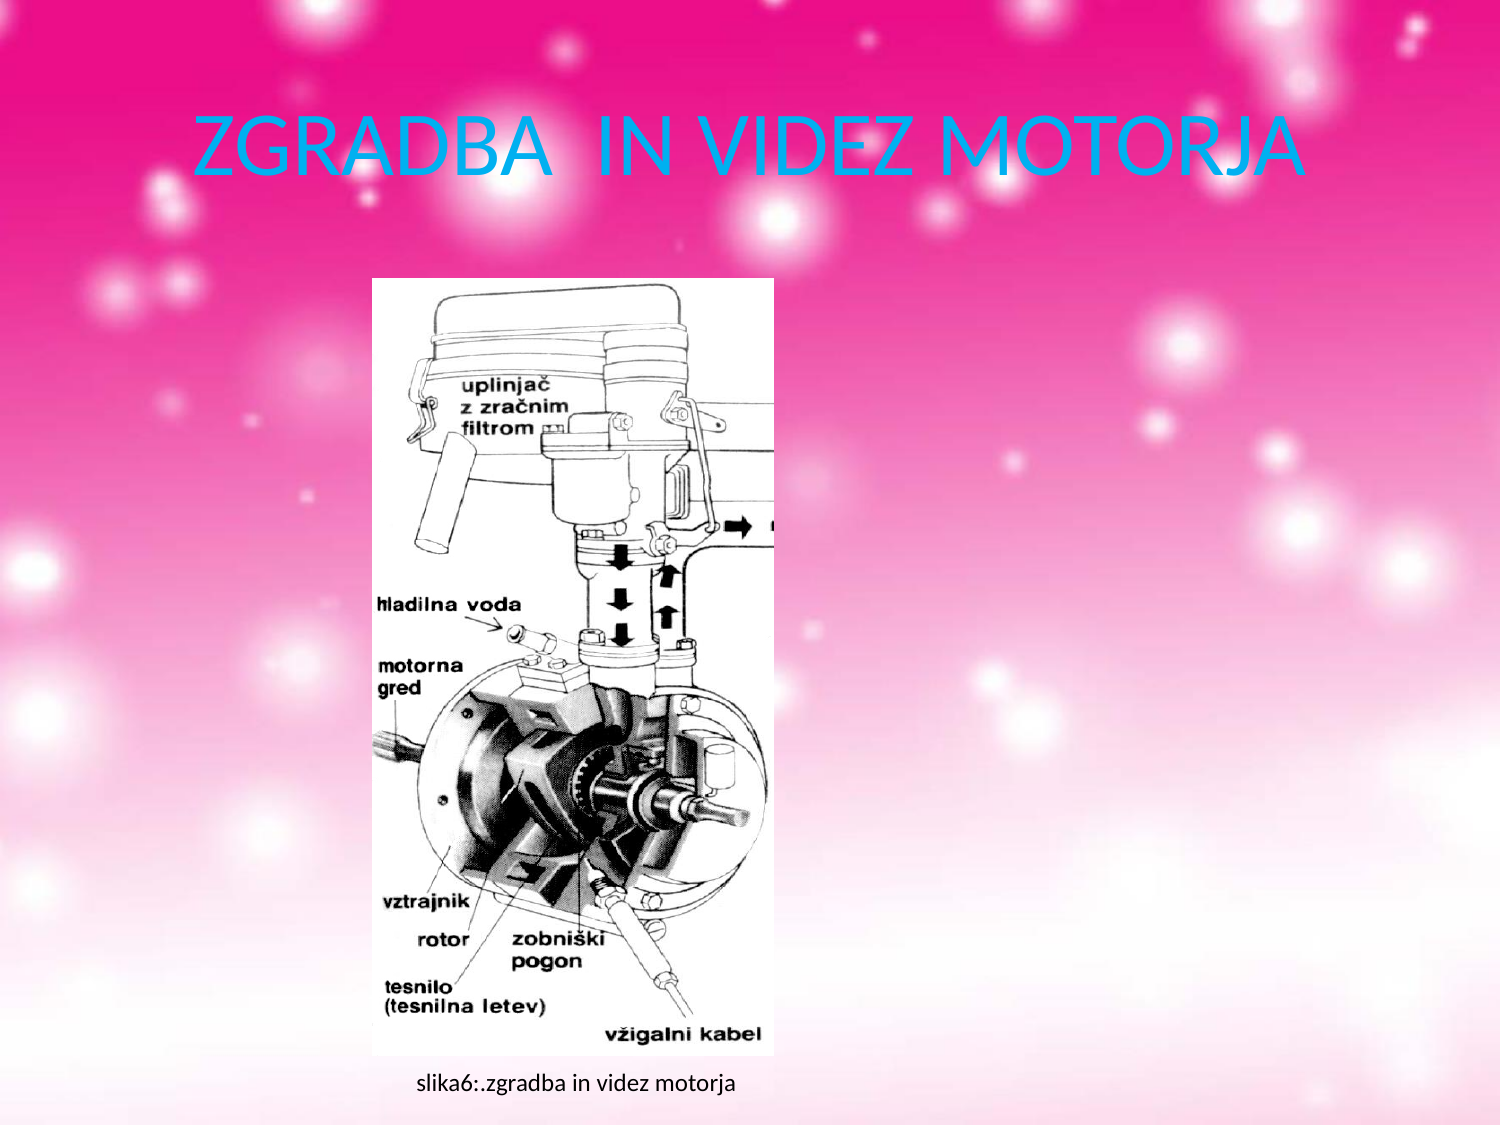

# ZGRADBA IN VIDEZ MOTORJA
slika6:.zgradba in videz motorja